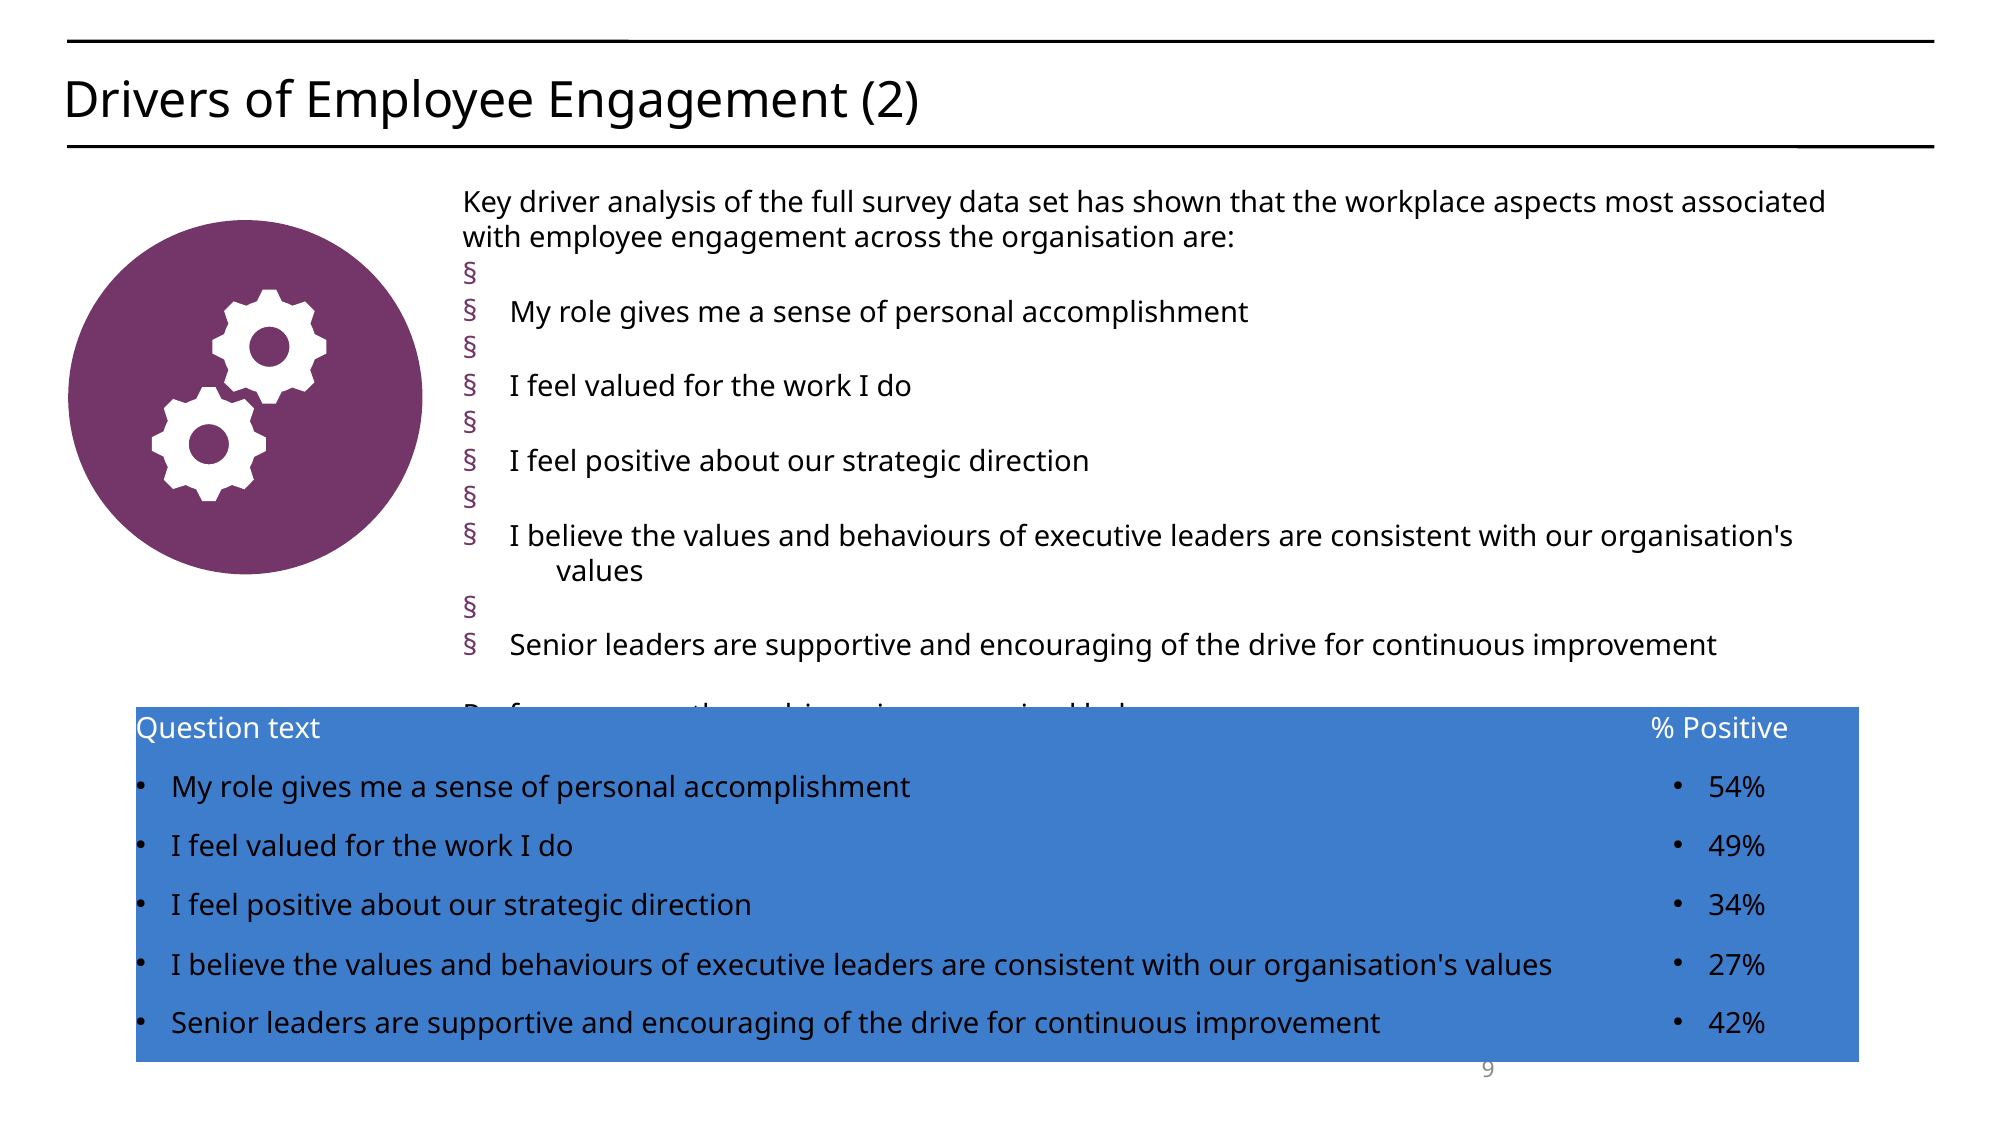

# Drivers of Employee Engagement (2)
Key driver analysis of the full survey data set has shown that the workplace aspects most associated with employee engagement across the organisation are:
My role gives me a sense of personal accomplishment
I feel valued for the work I do
I feel positive about our strategic direction
I believe the values and behaviours of executive leaders are consistent with our organisation's values
Senior leaders are supportive and encouraging of the drive for continuous improvement
Performance on these drivers is summarised below.
| Question text | % Positive |
| --- | --- |
| My role gives me a sense of personal accomplishment | 54% |
| I feel valued for the work I do | 49% |
| I feel positive about our strategic direction | 34% |
| I believe the values and behaviours of executive leaders are consistent with our organisation's values | 27% |
| Senior leaders are supportive and encouraging of the drive for continuous improvement | 42% |
7